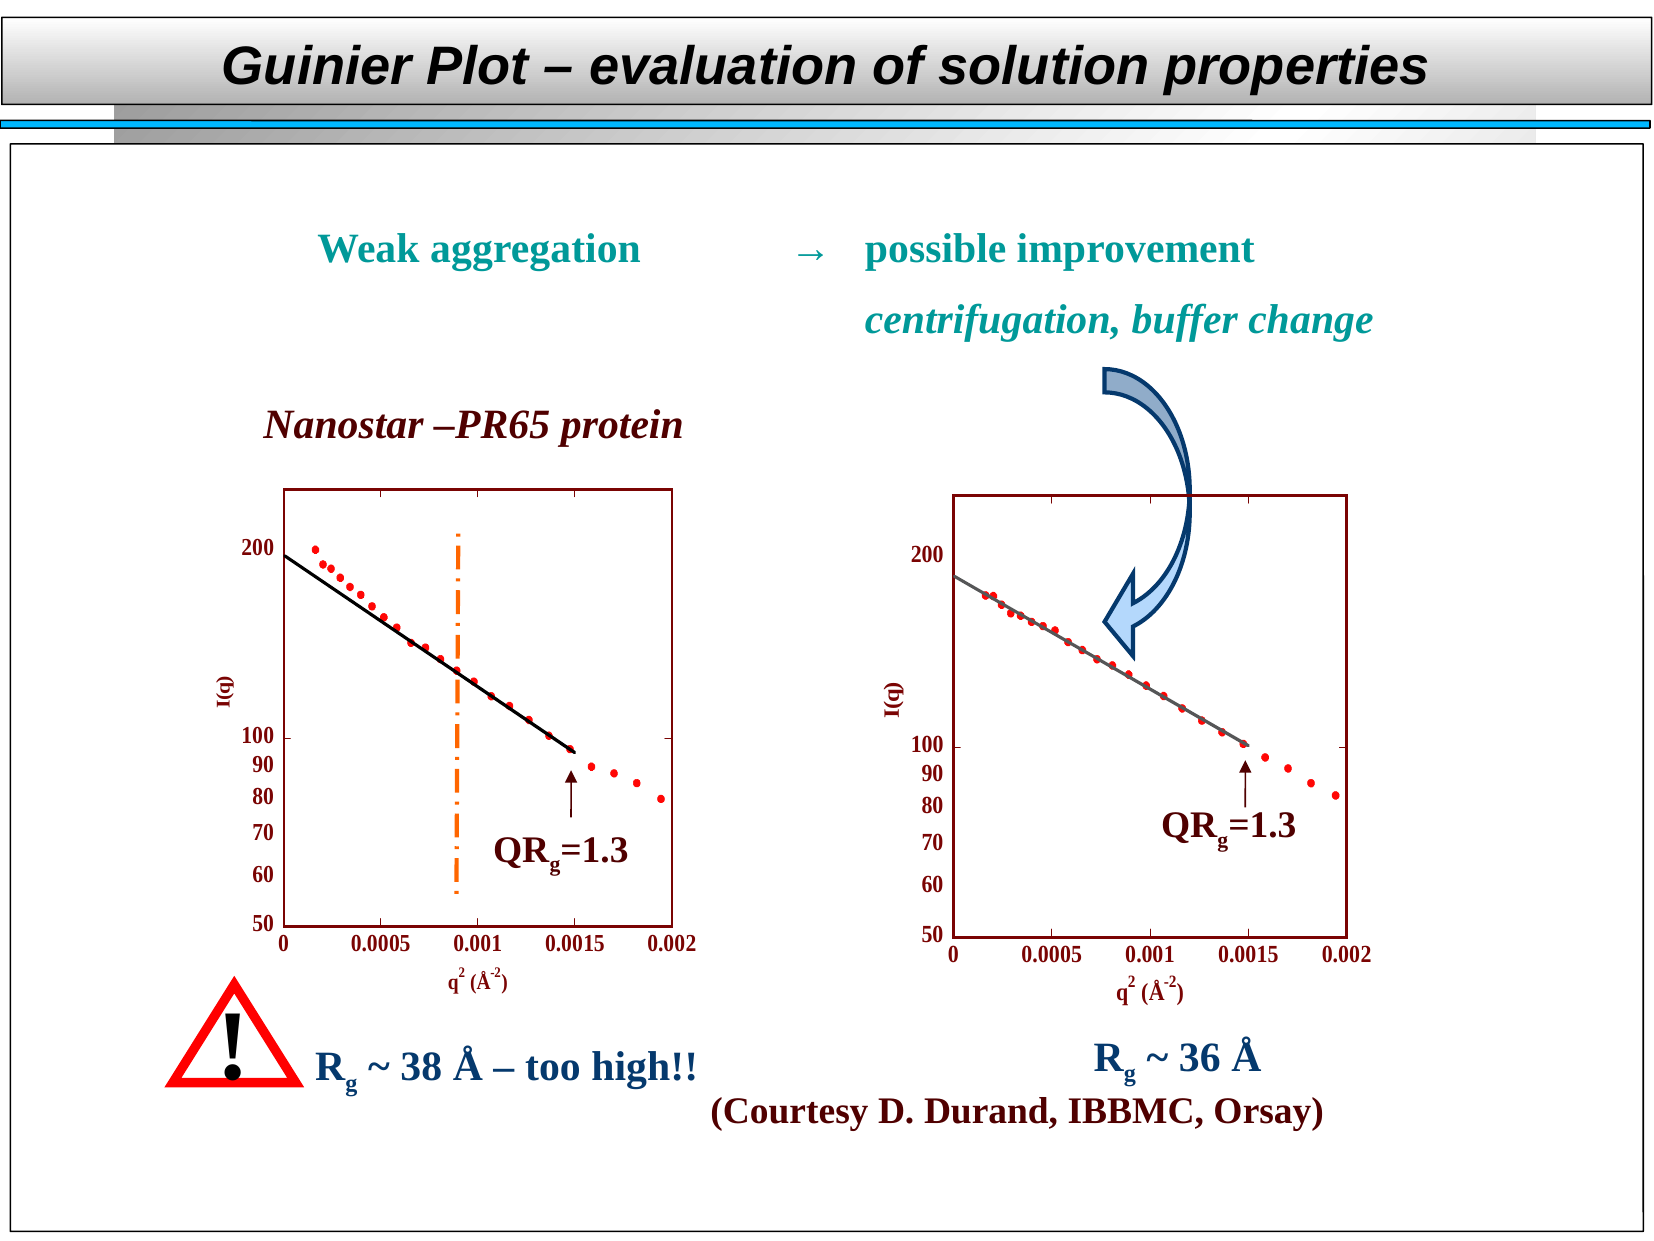

Guinier Plot – evaluation of solution properties
Weak aggregation
→	possible improvement
	centrifugation, buffer change
QRg=1.3
Rg ~ 36 Å
Nanostar –PR65 protein
QRg=1.3
!
Rg ~ 38 Å – too high!!
(Courtesy D. Durand, IBBMC, Orsay)